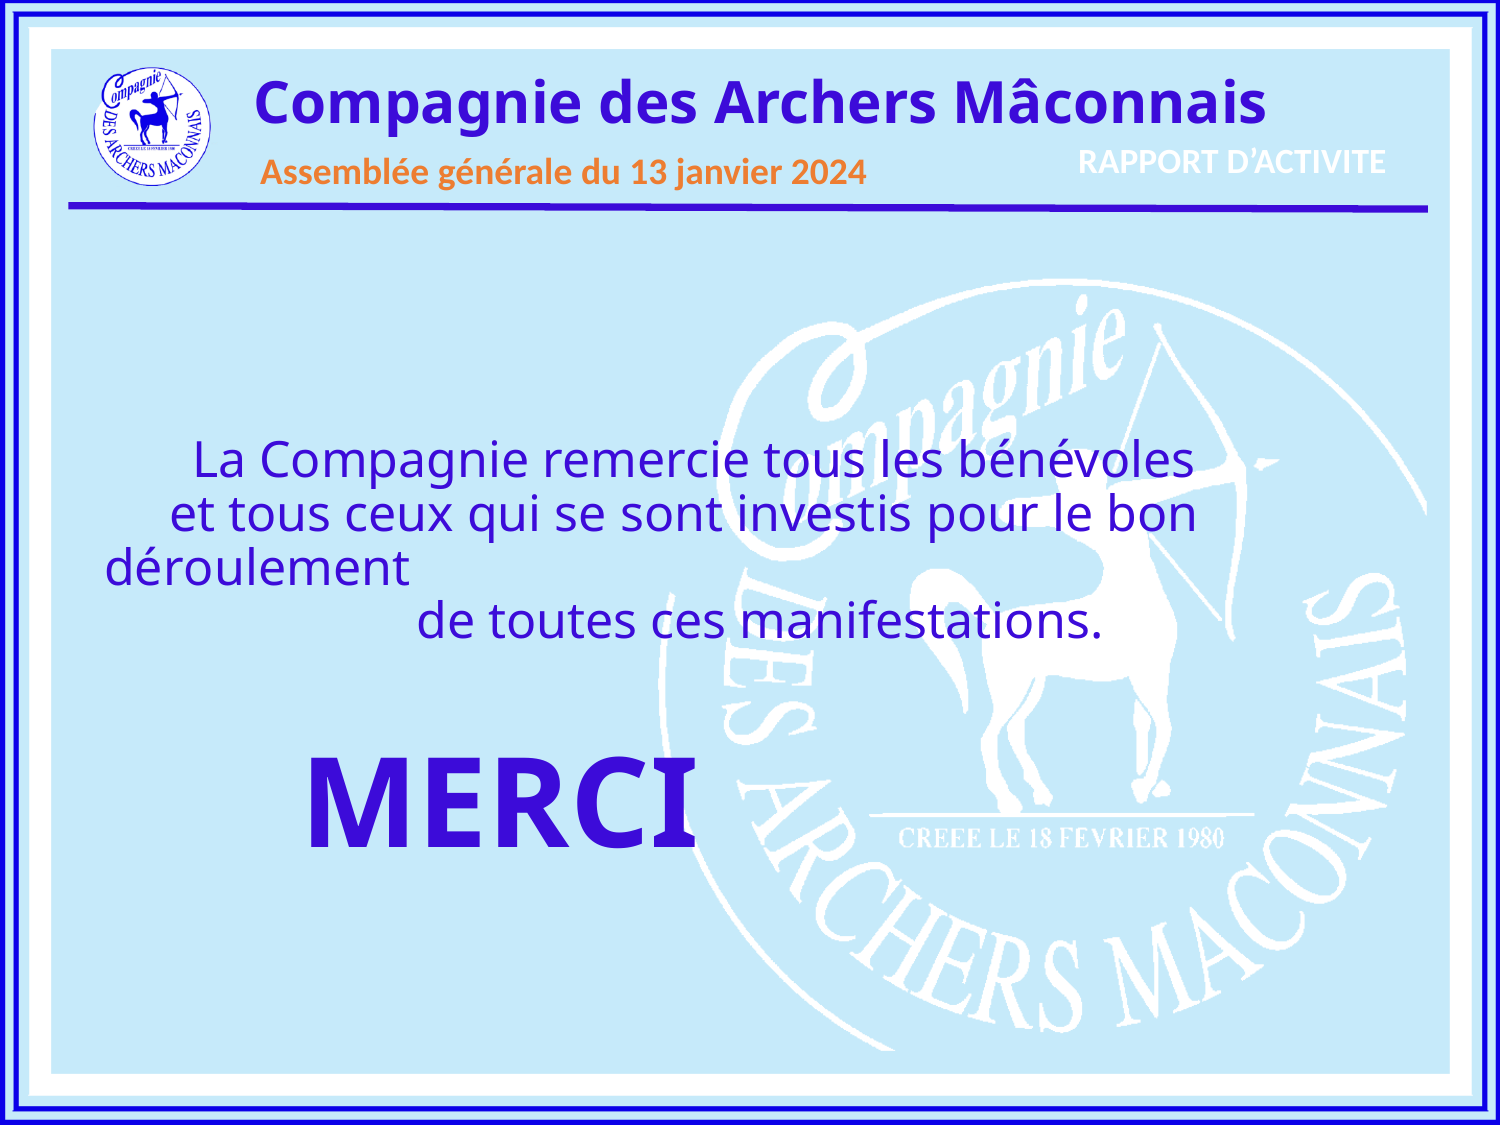

# Compagnie des Archers Mâconnais
RAPPORT D’ACTIVITE
 Assemblée générale du 13 janvier 2024
	 La Compagnie remercie tous les bénévoles
 et tous ceux qui se sont investis pour le bon déroulement
 de toutes ces manifestations.
 MERCI